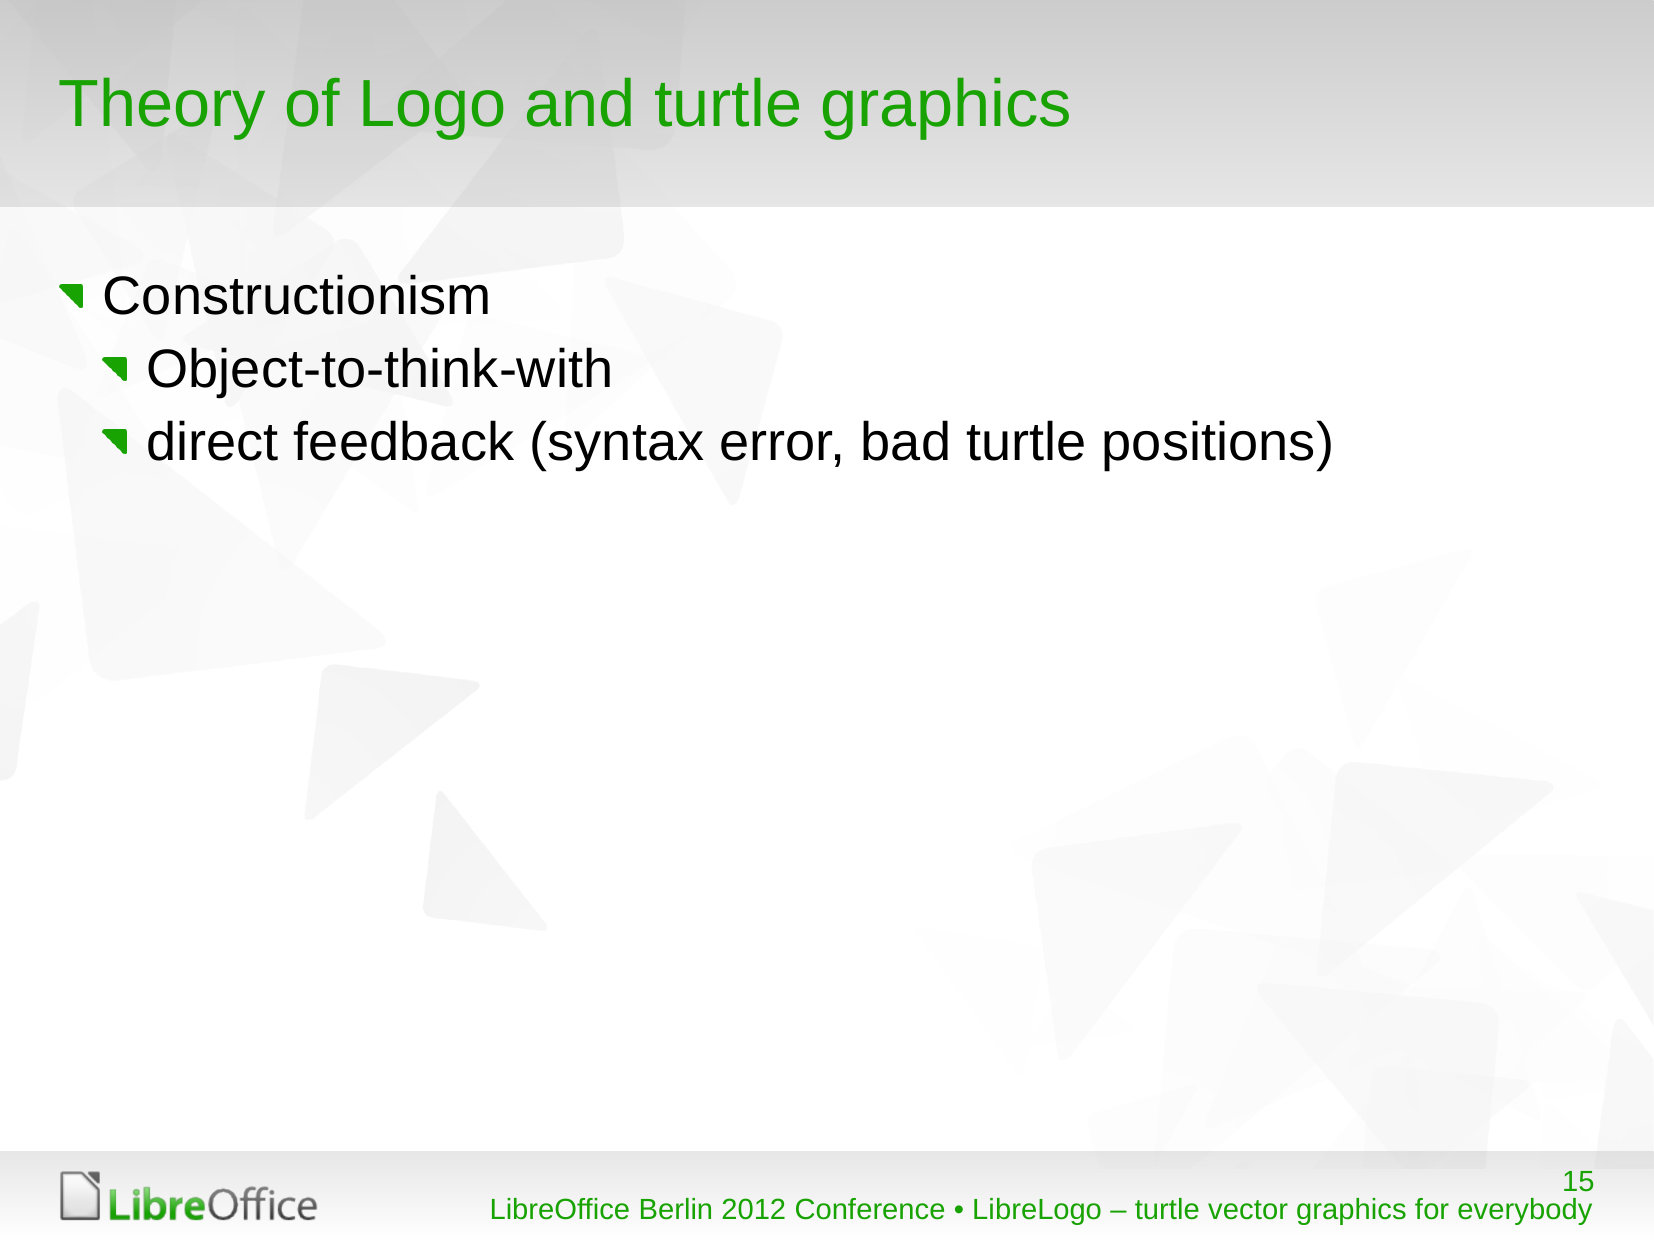

# Theory of Logo and turtle graphics
Constructionism
Object-to-think-with
direct feedback (syntax error, bad turtle positions)
15
LibreOffice Berlin 2012 Conference • LibreLogo – turtle vector graphics for everybody